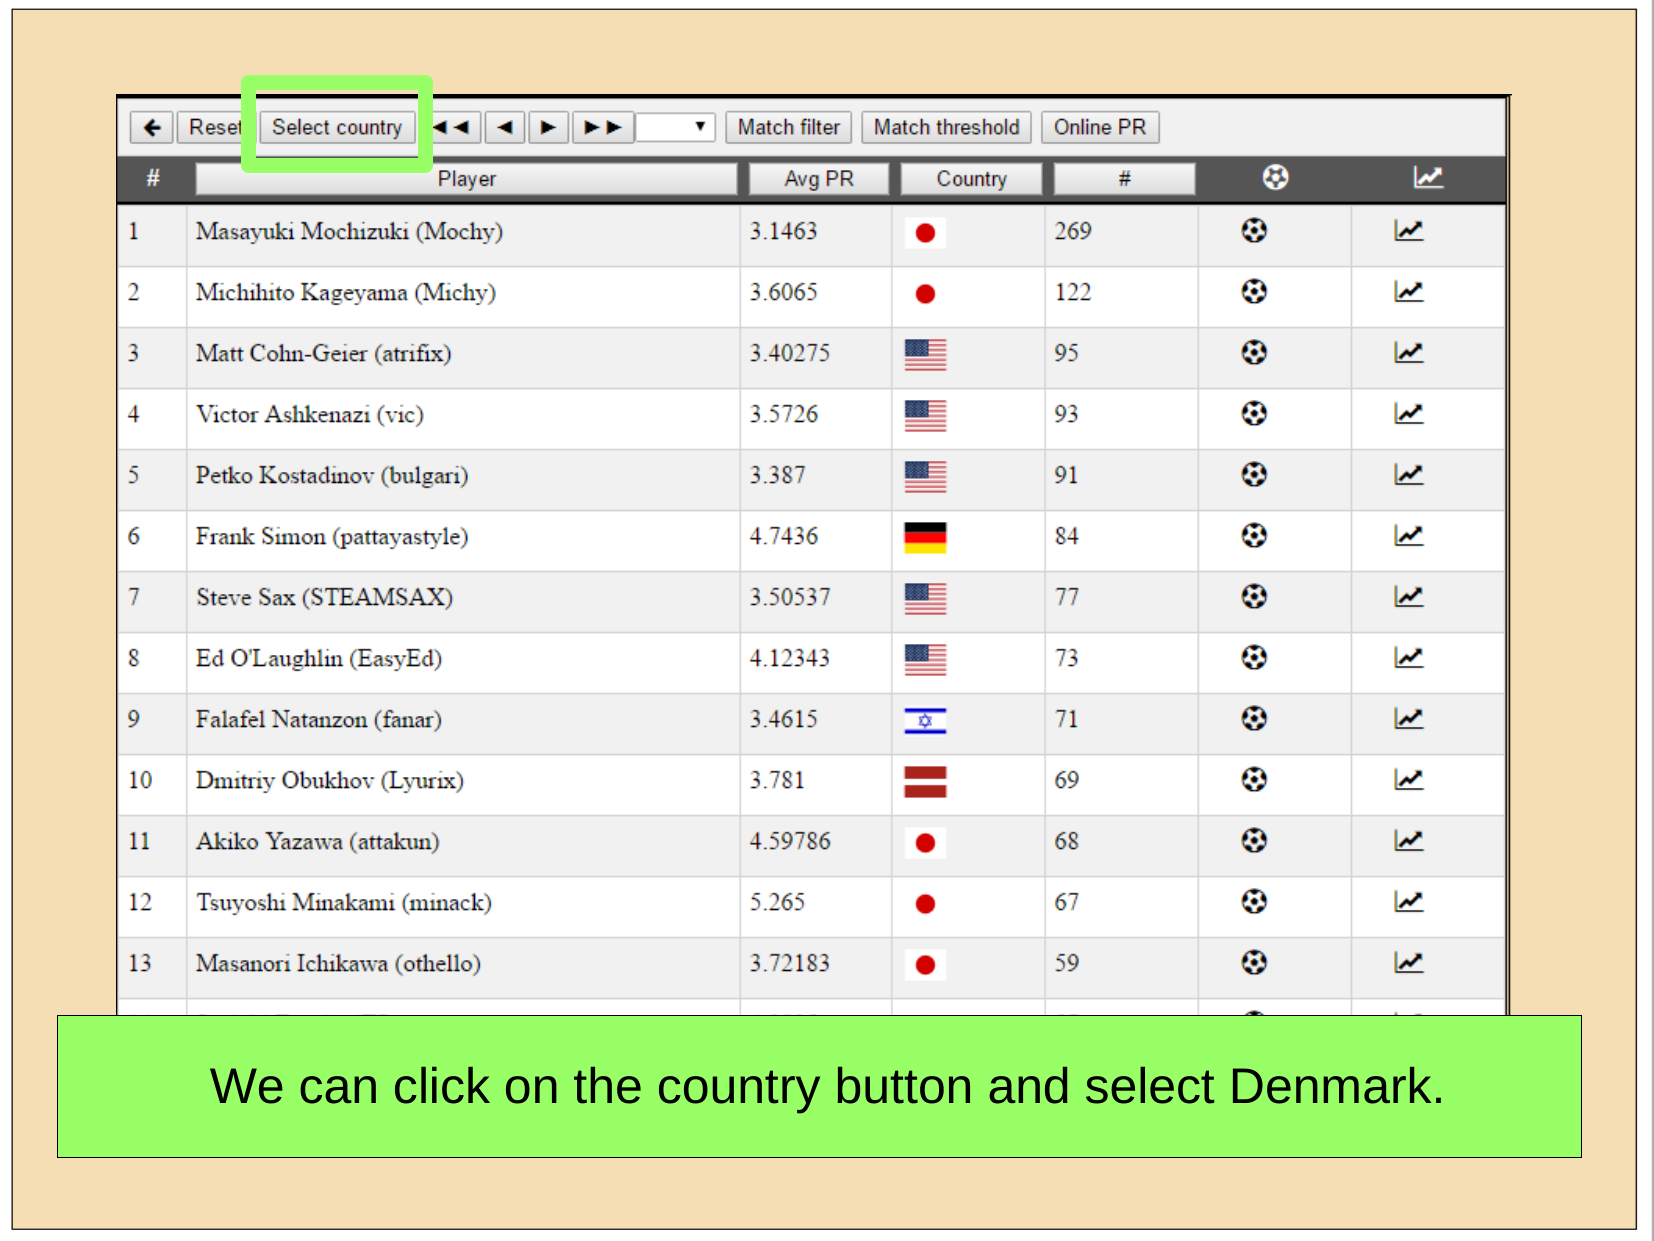

# Backgammon Studio
We can click on the country button and select Denmark.